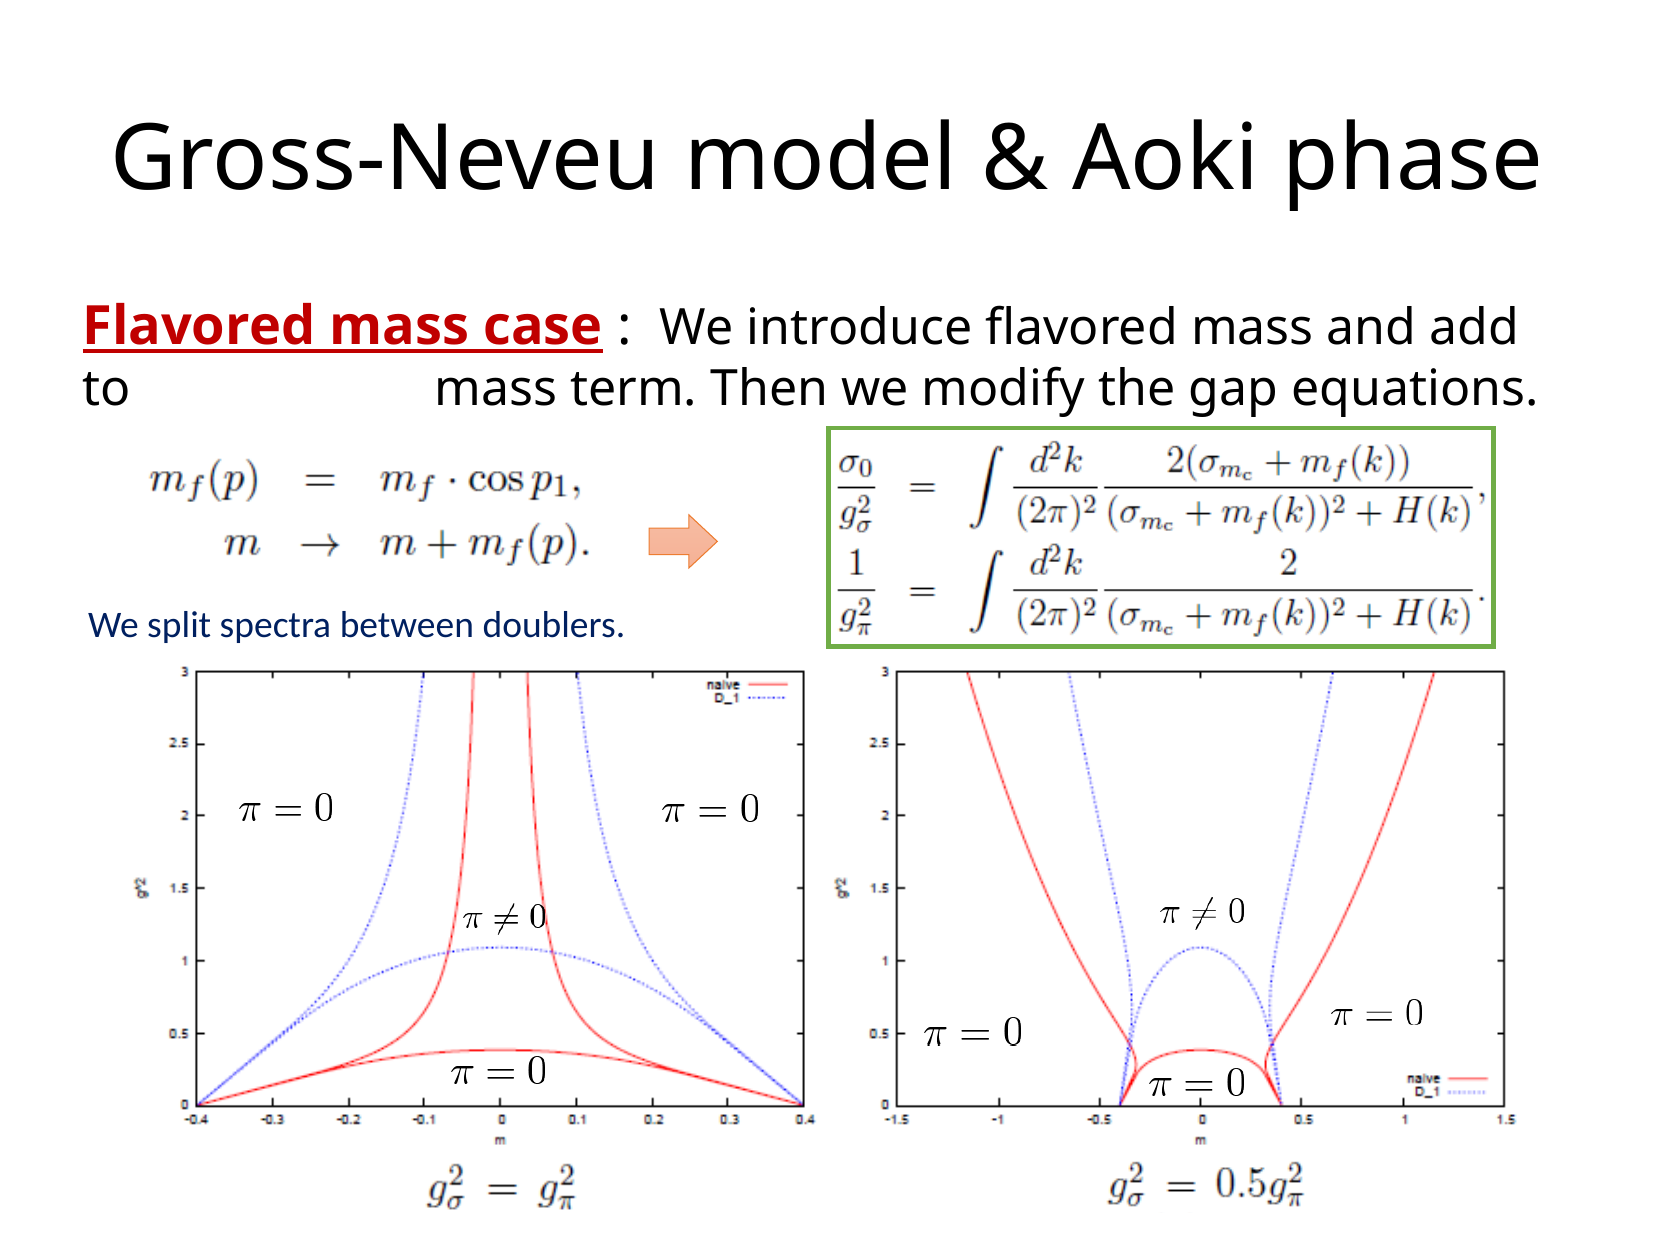

# Gross-Neveu model & Aoki phase
Flavored mass case : We introduce flavored mass and add to 			 	 mass term. Then we modify the gap equations.
We split spectra between doublers.